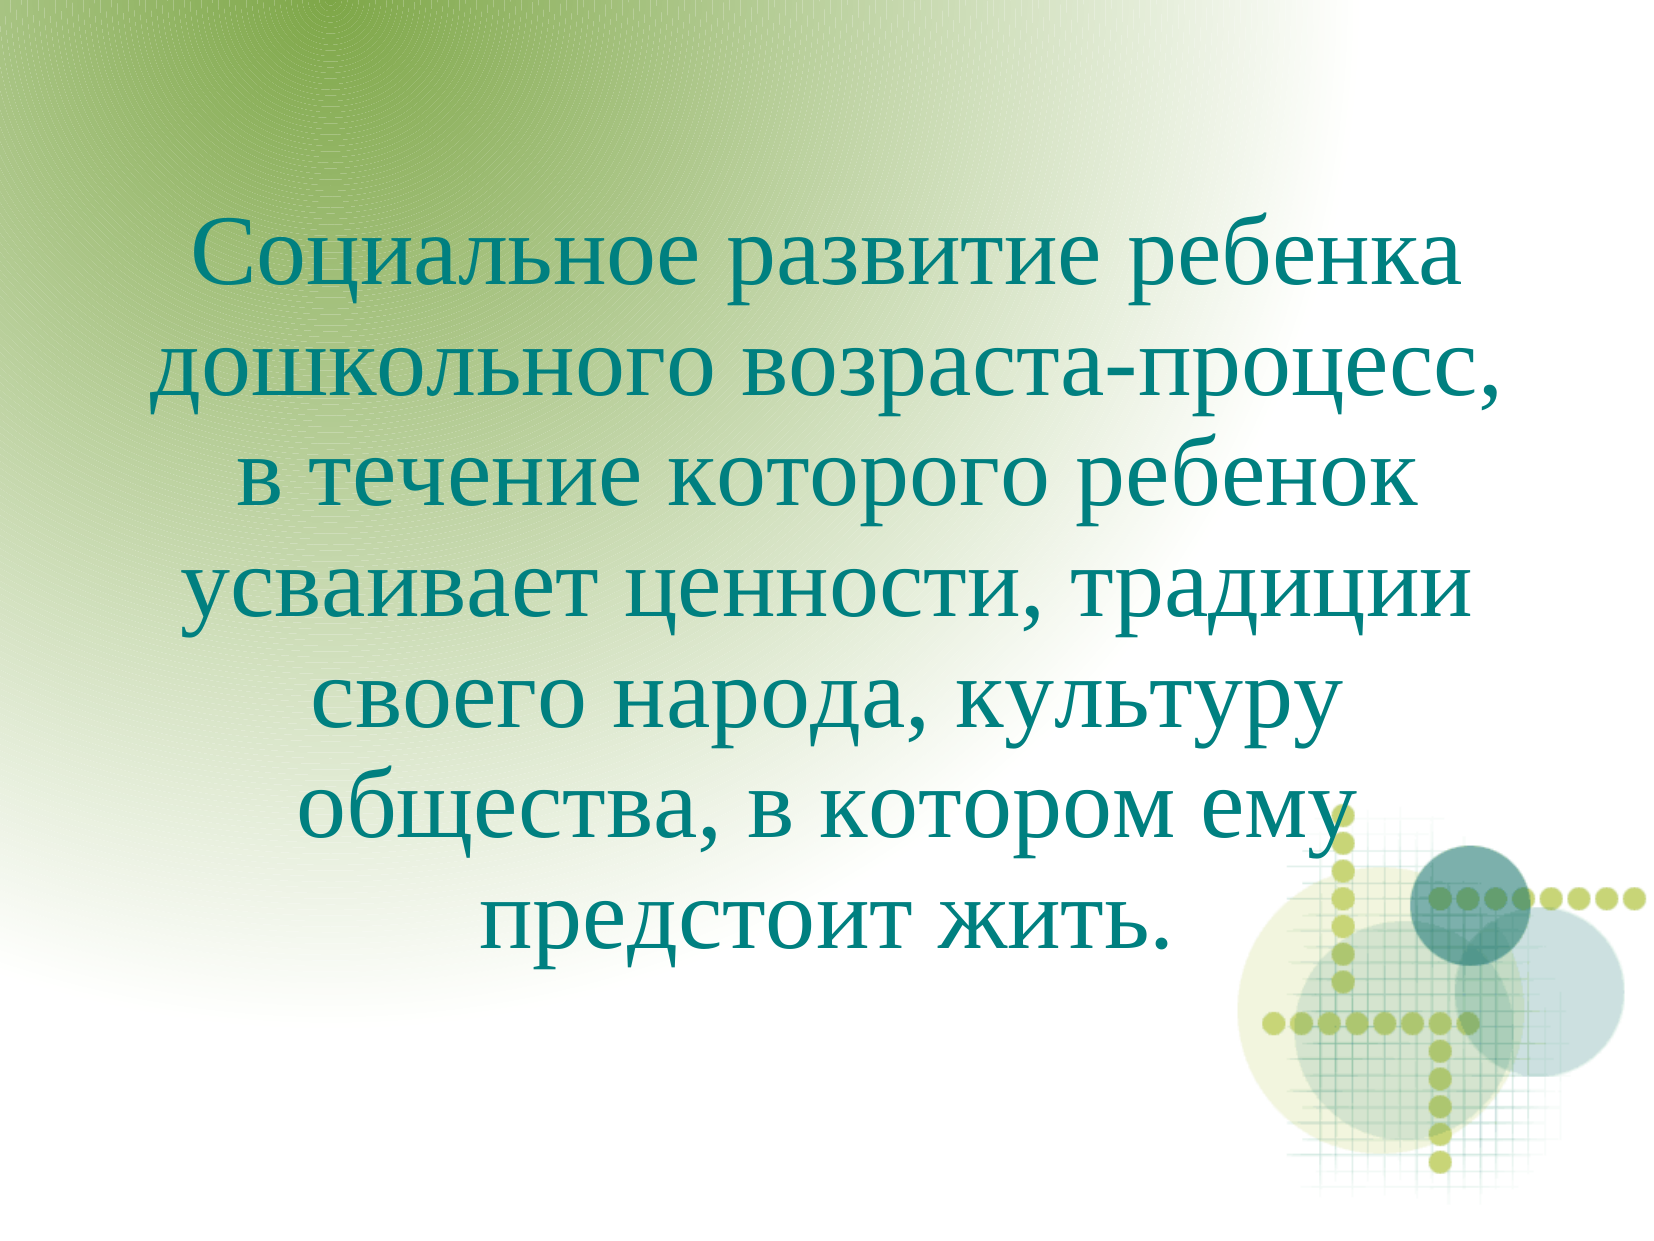

# Социальное развитие ребенка дошкольного возраста-процесс, в течение которого ребенок усваивает ценности, традиции своего народа, культуру общества, в котором ему предстоит жить.